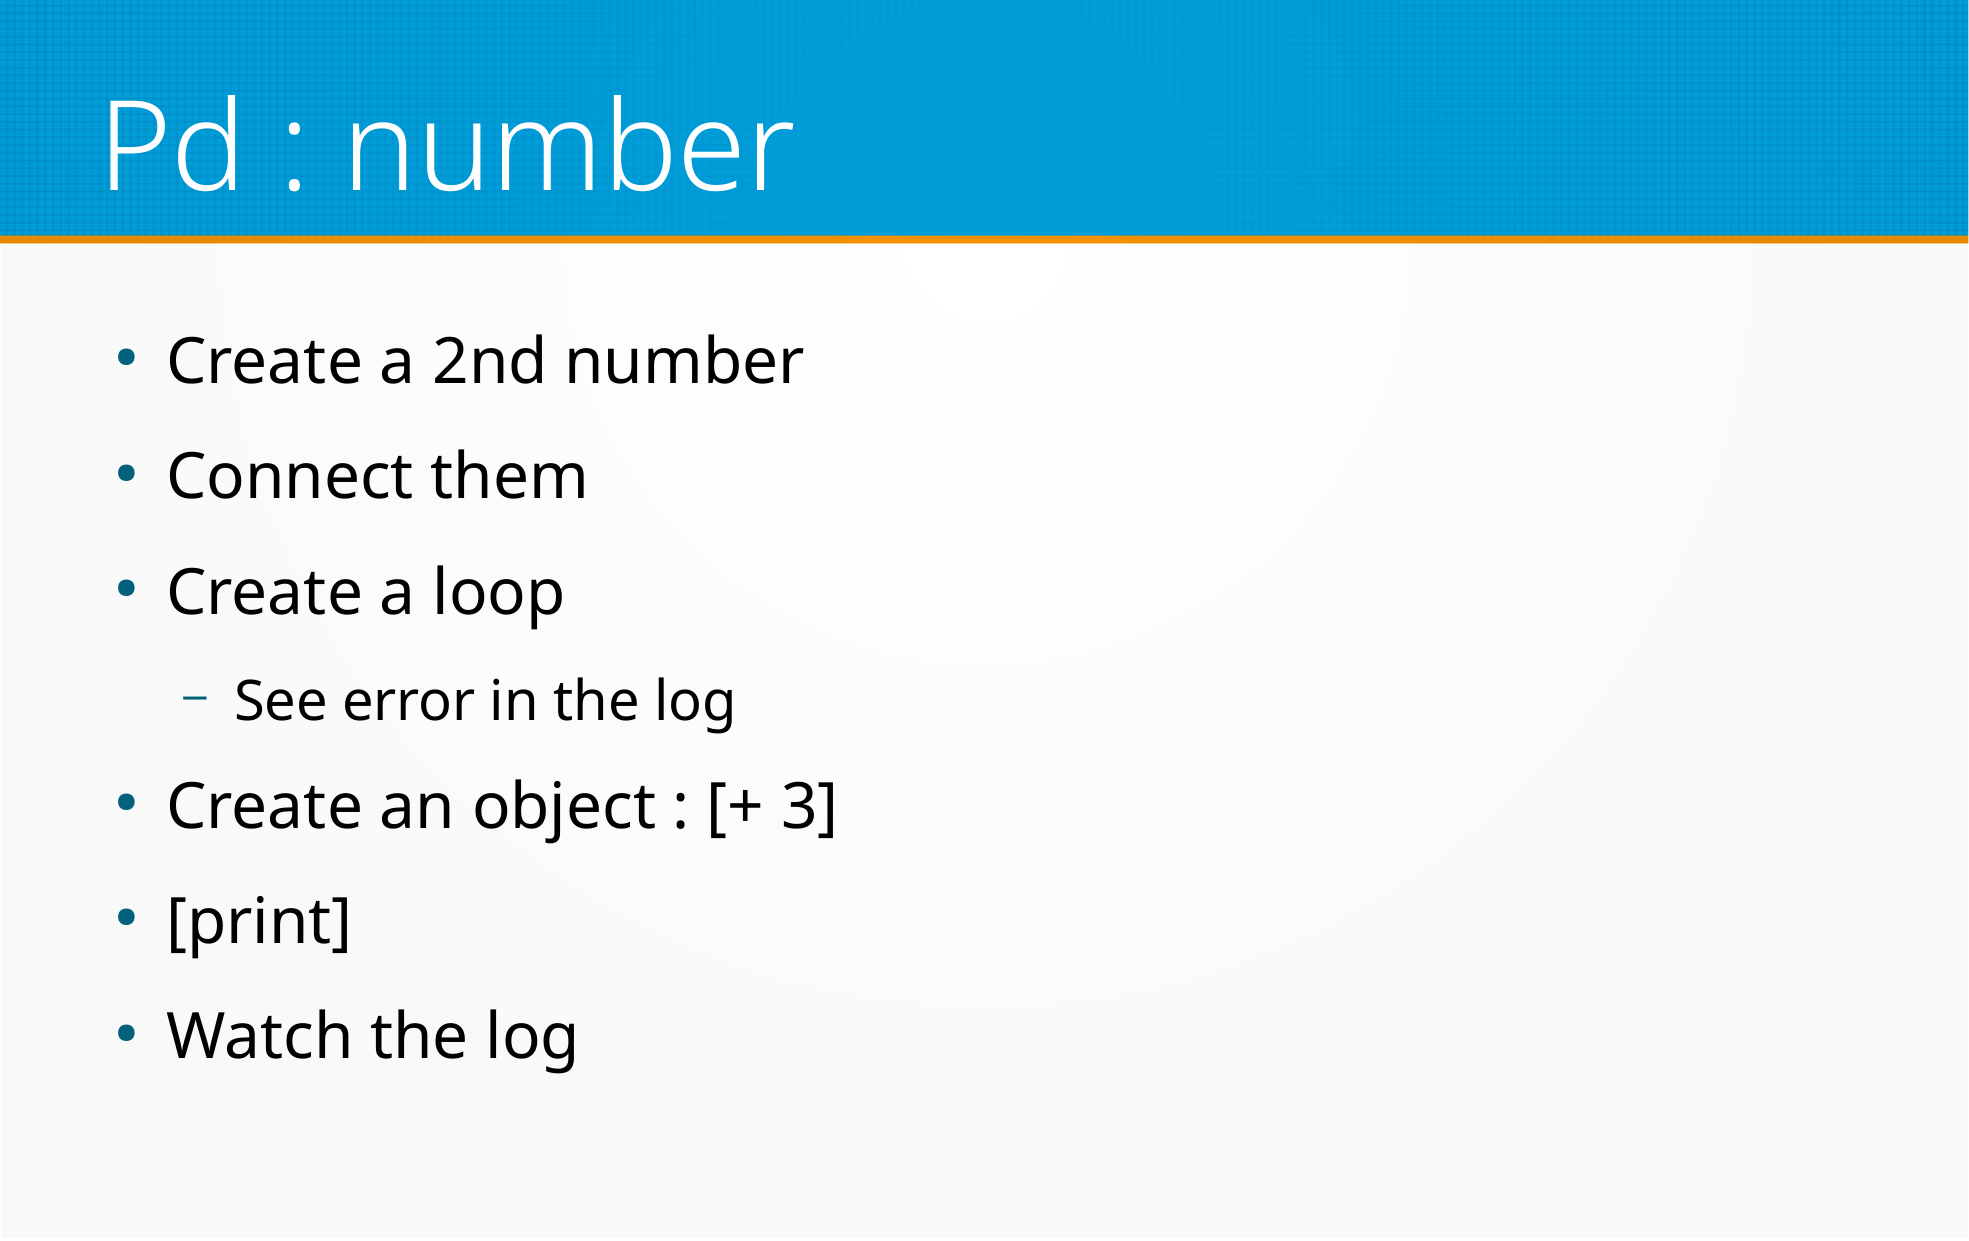

# Pd : number
Create a 2nd number
Connect them
Create a loop
See error in the log
Create an object : [+ 3]
[print]
Watch the log